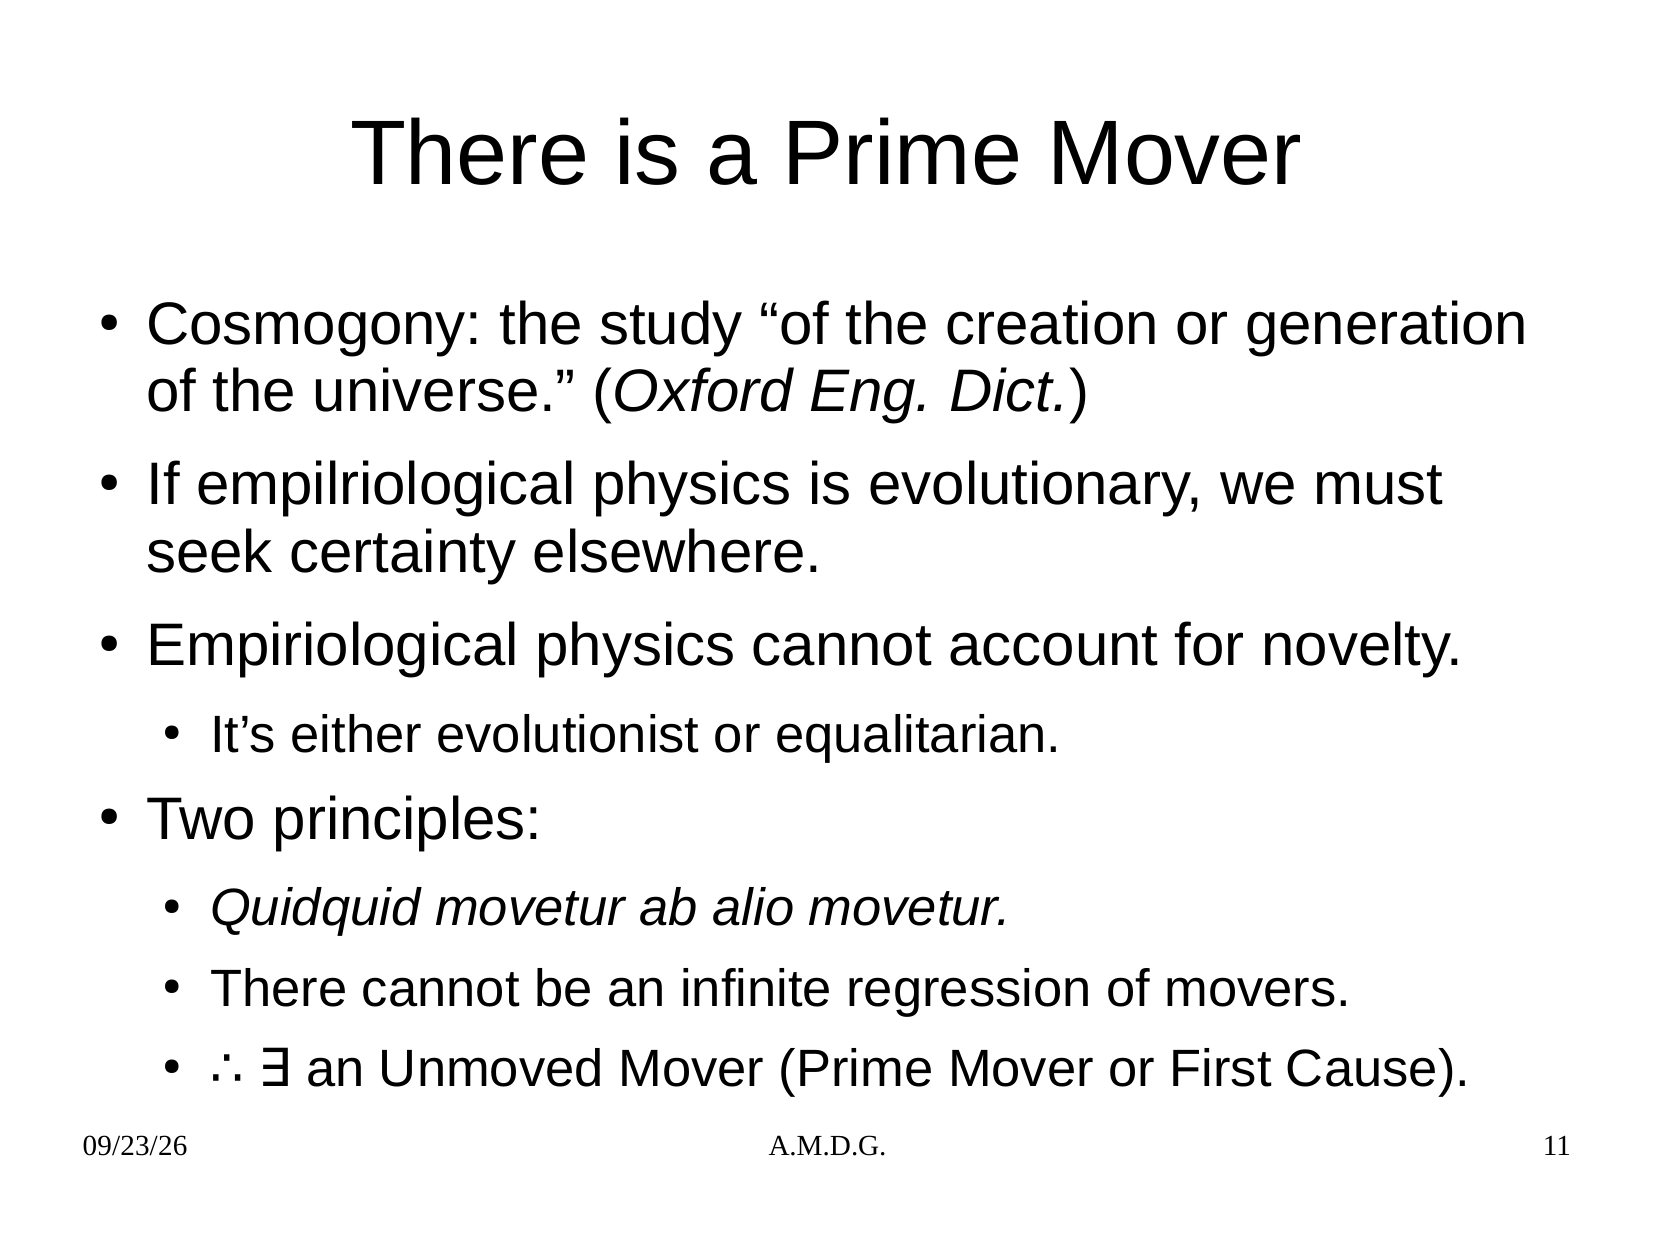

There is a Prime Mover
# Cosmogony: the study “of the creation or generation of the universe.” (Oxford Eng. Dict.)
If empilriological physics is evolutionary, we must seek certainty elsewhere.
Empiriological physics cannot account for novelty.
It’s either evolutionist or equalitarian.
Two principles:
Quidquid movetur ab alio movetur.
There cannot be an infinite regression of movers.
∴ ∃ an Unmoved Mover (Prime Mover or First Cause).
A.M.D.G.
11